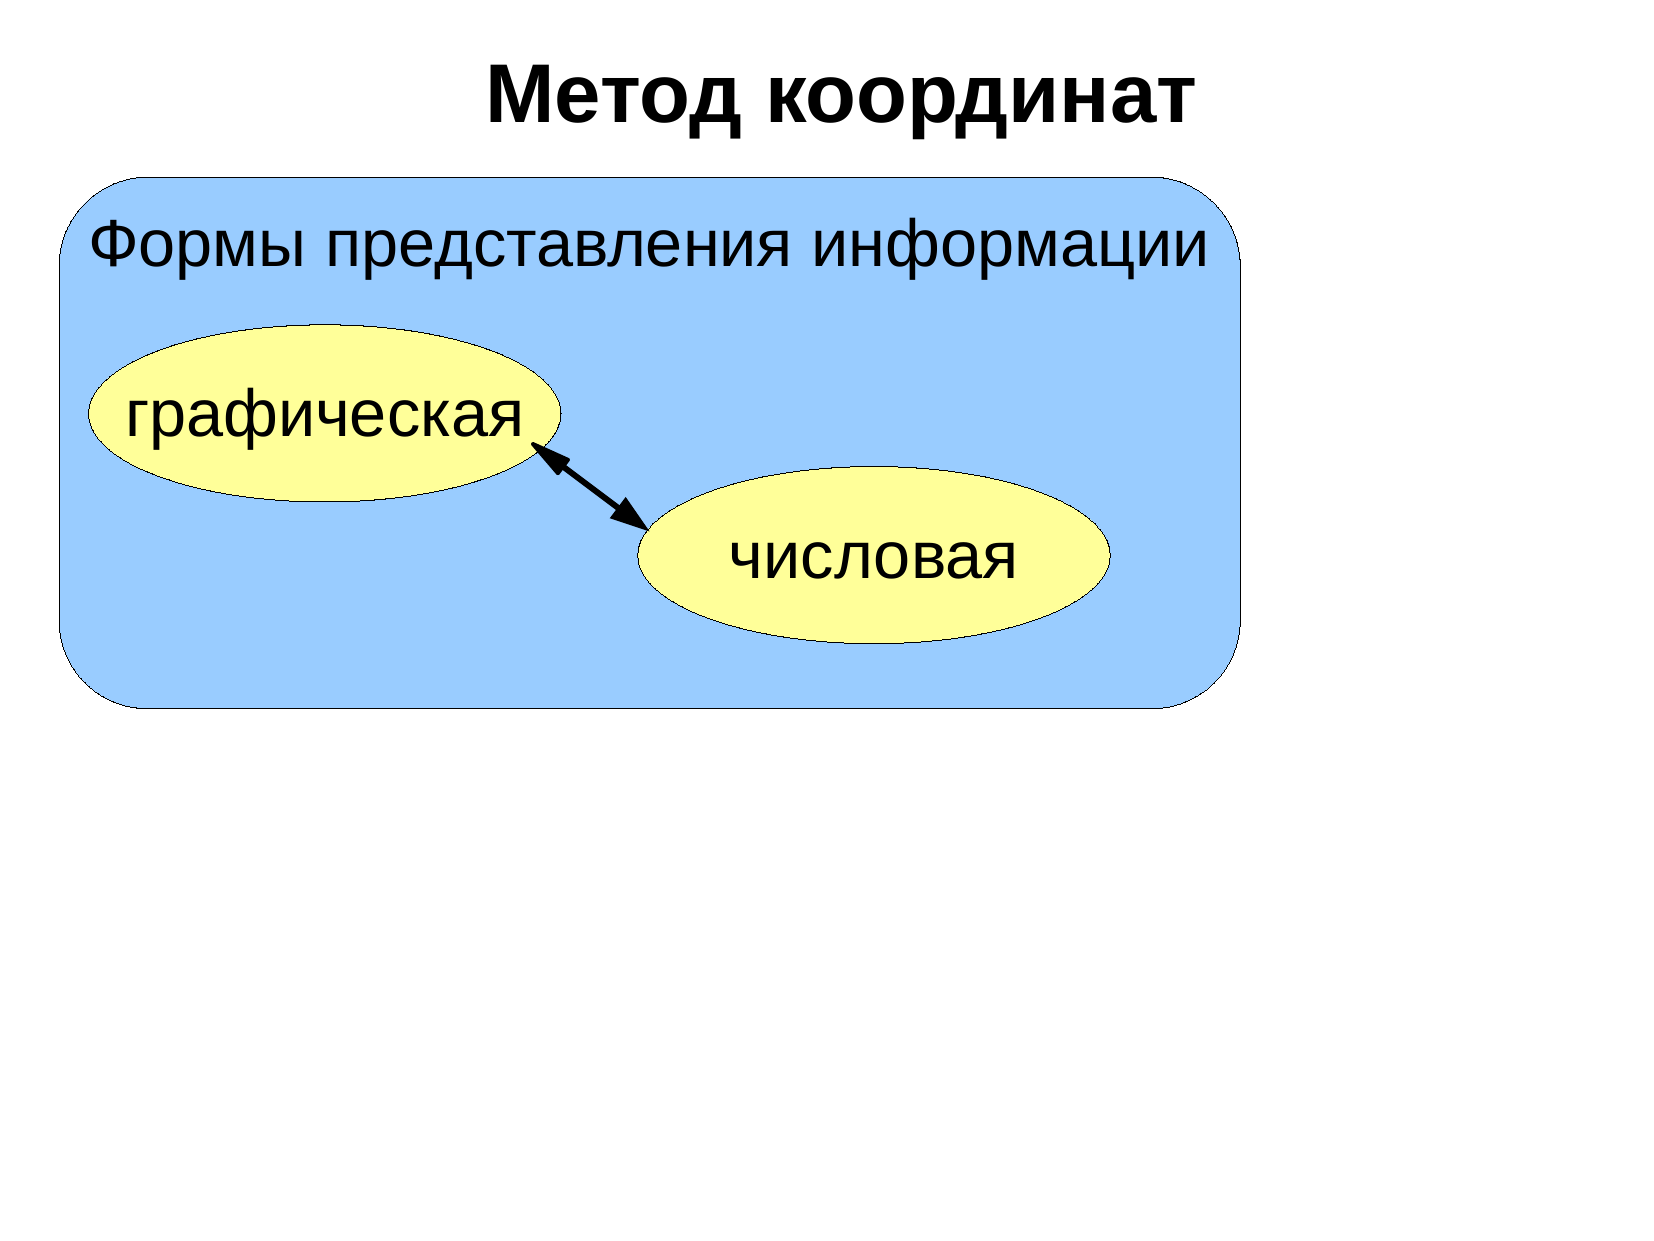

Метод координат
Формы представления информации
графическая
числовая